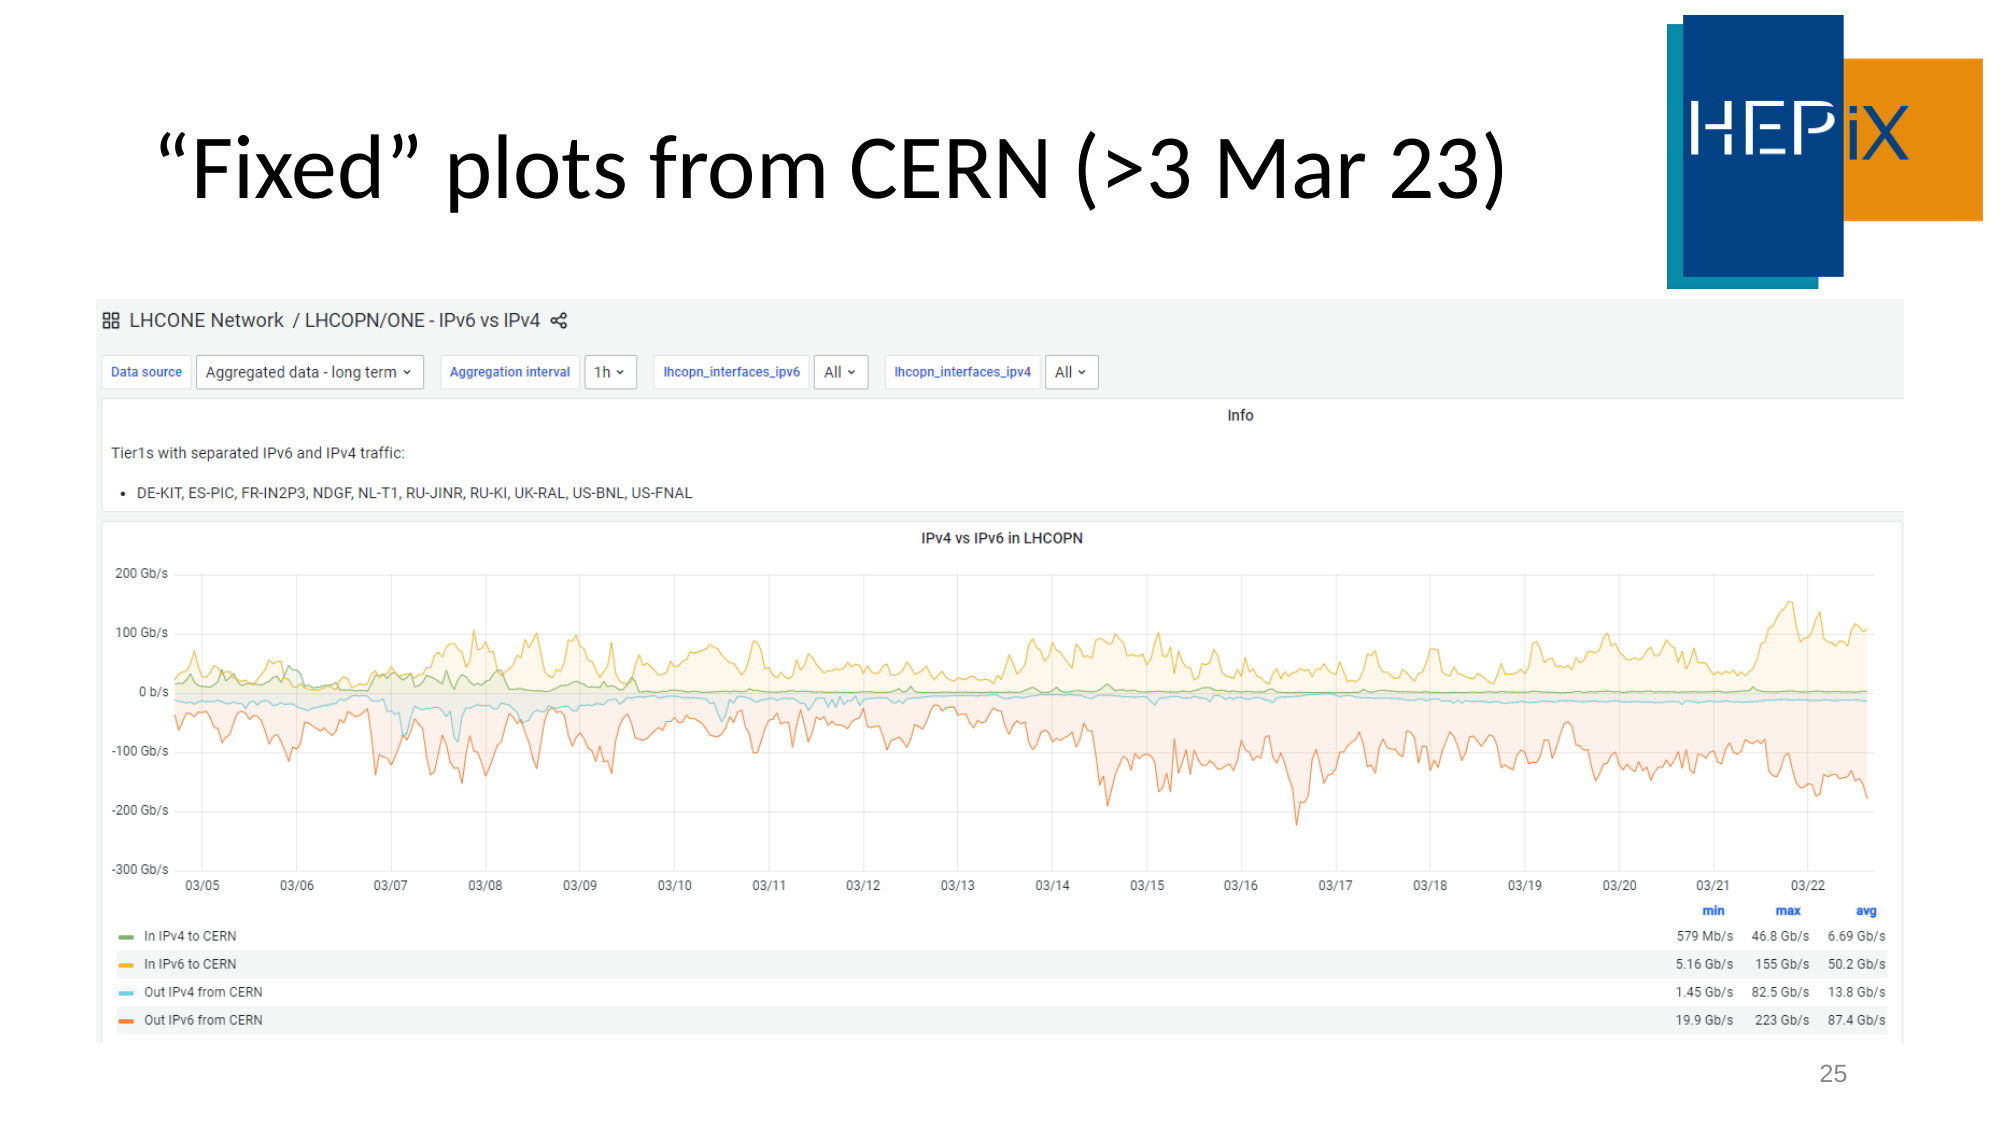

# “Fixed” plots from CERN (>3 Mar 23)